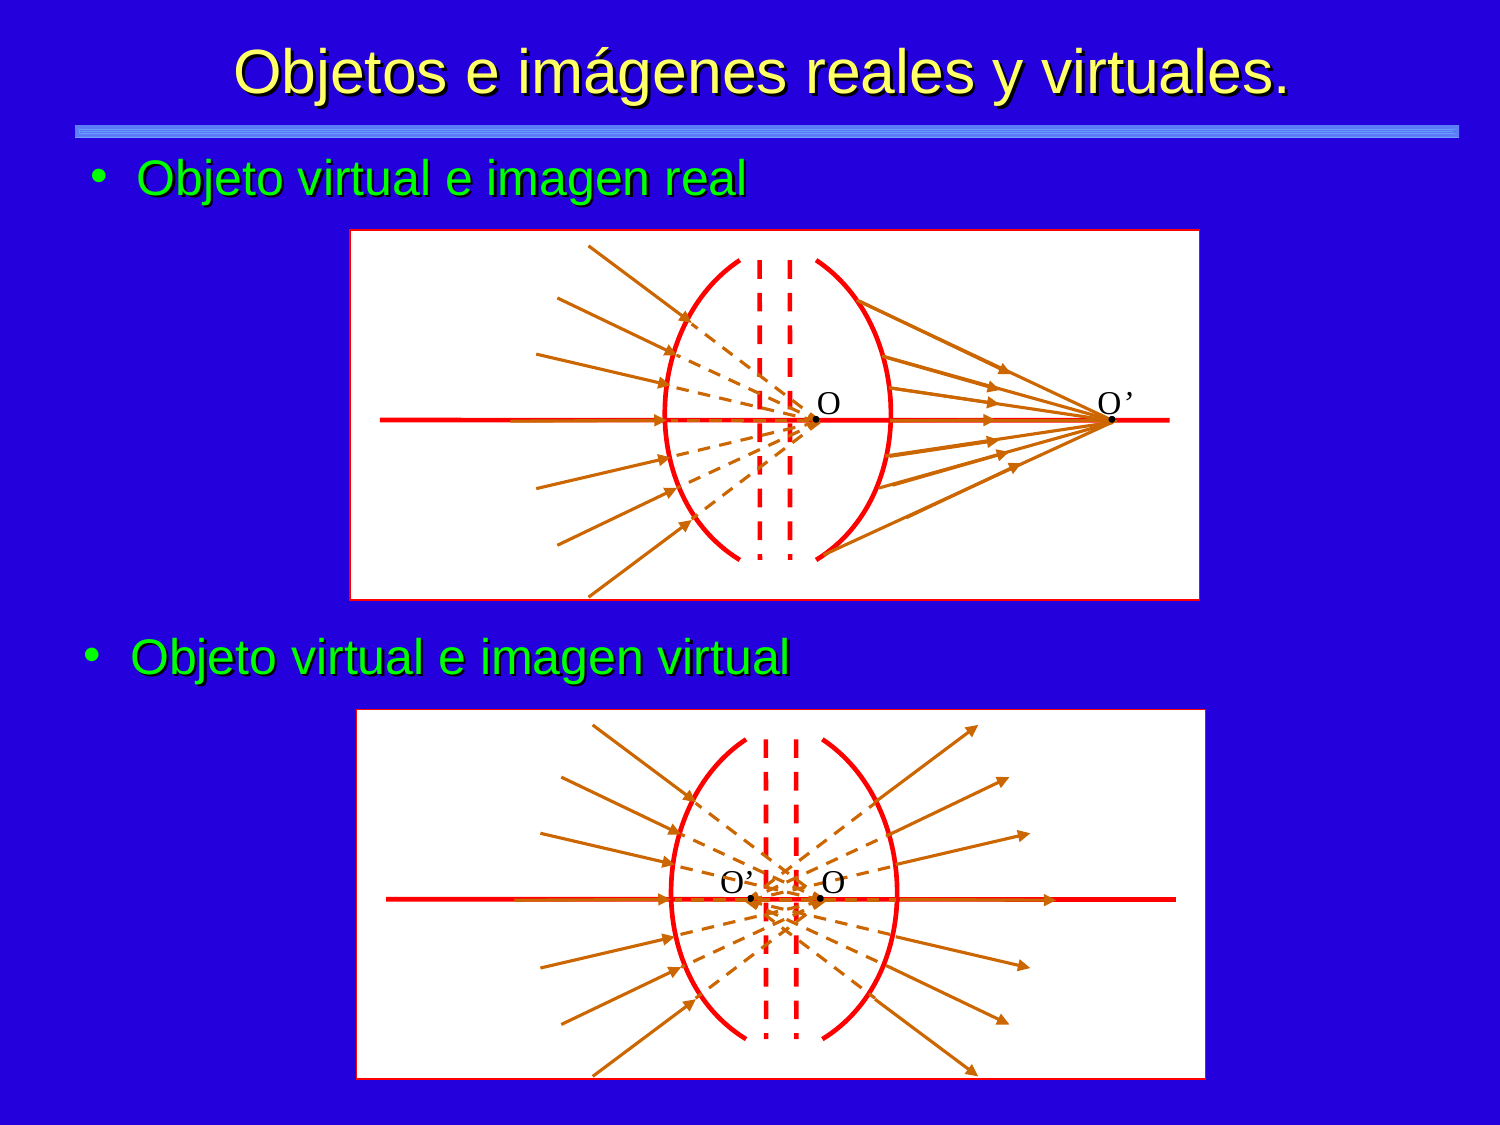

Objetos e imágenes reales y virtuales.
Objeto virtual e imagen real
O’
O
Objeto virtual e imagen virtual
O
O’